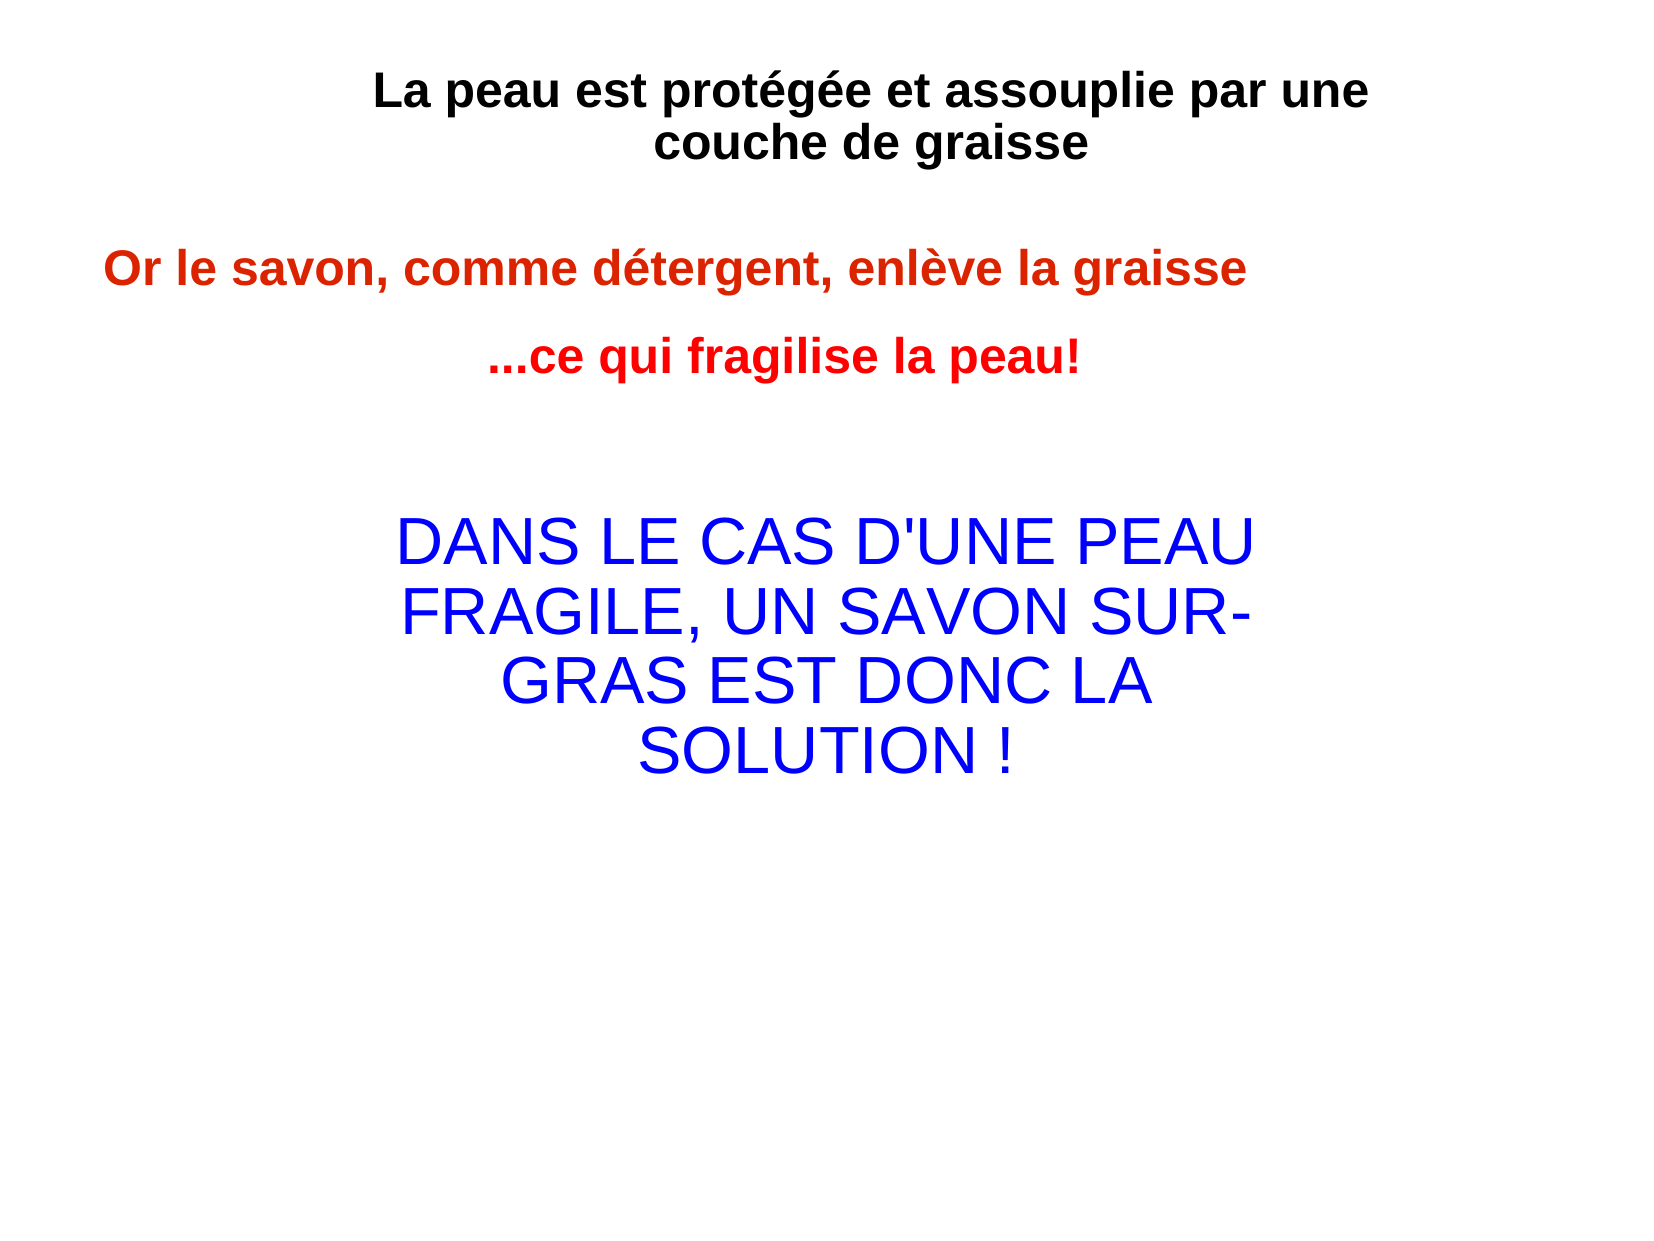

La peau est protégée et assouplie par une couche de graisse
Or le savon, comme détergent, enlève la graisse
...ce qui fragilise la peau!
DANS LE CAS D'UNE PEAU FRAGILE, UN SAVON SUR-GRAS EST DONC LA SOLUTION !